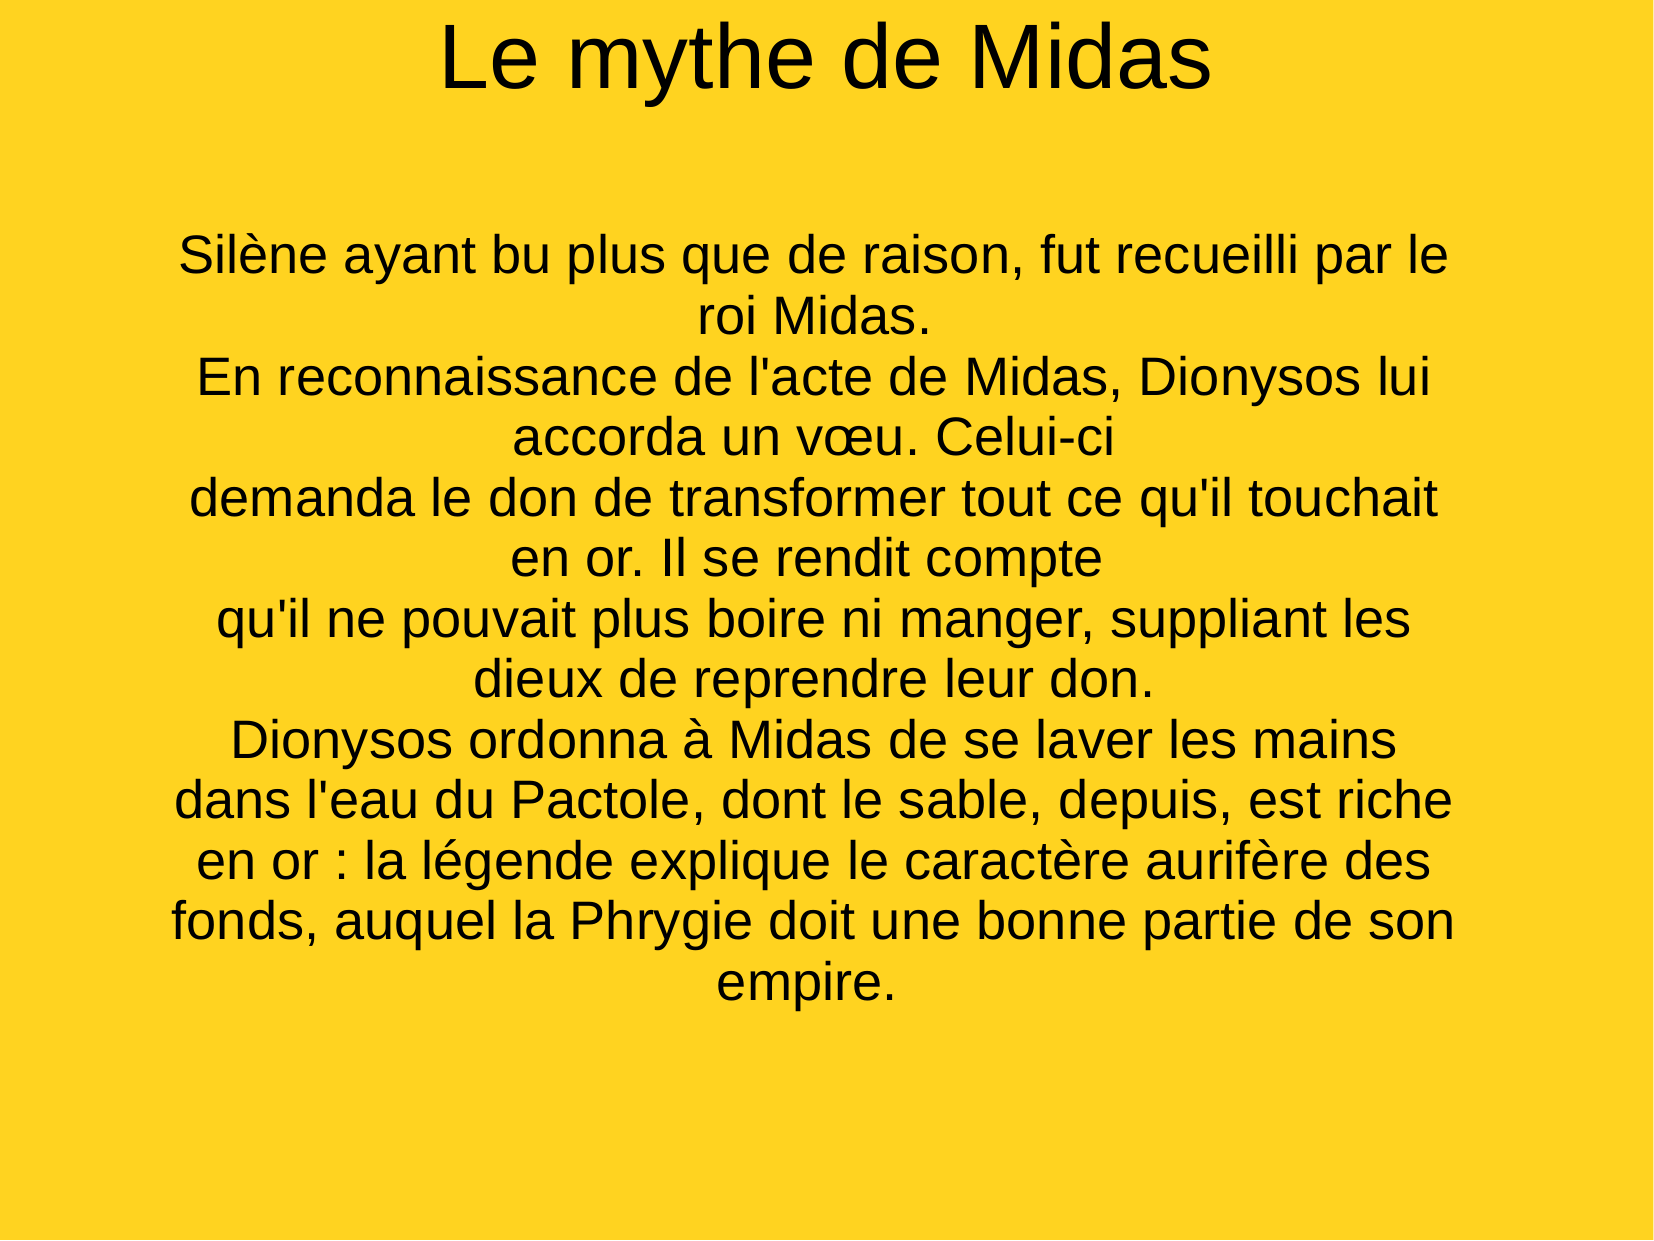

# Le mythe de Midas
Silène ayant bu plus que de raison, fut recueilli par le roi Midas.
En reconnaissance de l'acte de Midas, Dionysos lui accorda un vœu. Celui-ci
demanda le don de transformer tout ce qu'il touchait en or. Il se rendit compte
qu'il ne pouvait plus boire ni manger, suppliant les dieux de reprendre leur don.
Dionysos ordonna à Midas de se laver les mains dans l'eau du Pactole, dont le sable, depuis, est riche en or : la légende explique le caractère aurifère des fonds, auquel la Phrygie doit une bonne partie de son empire.